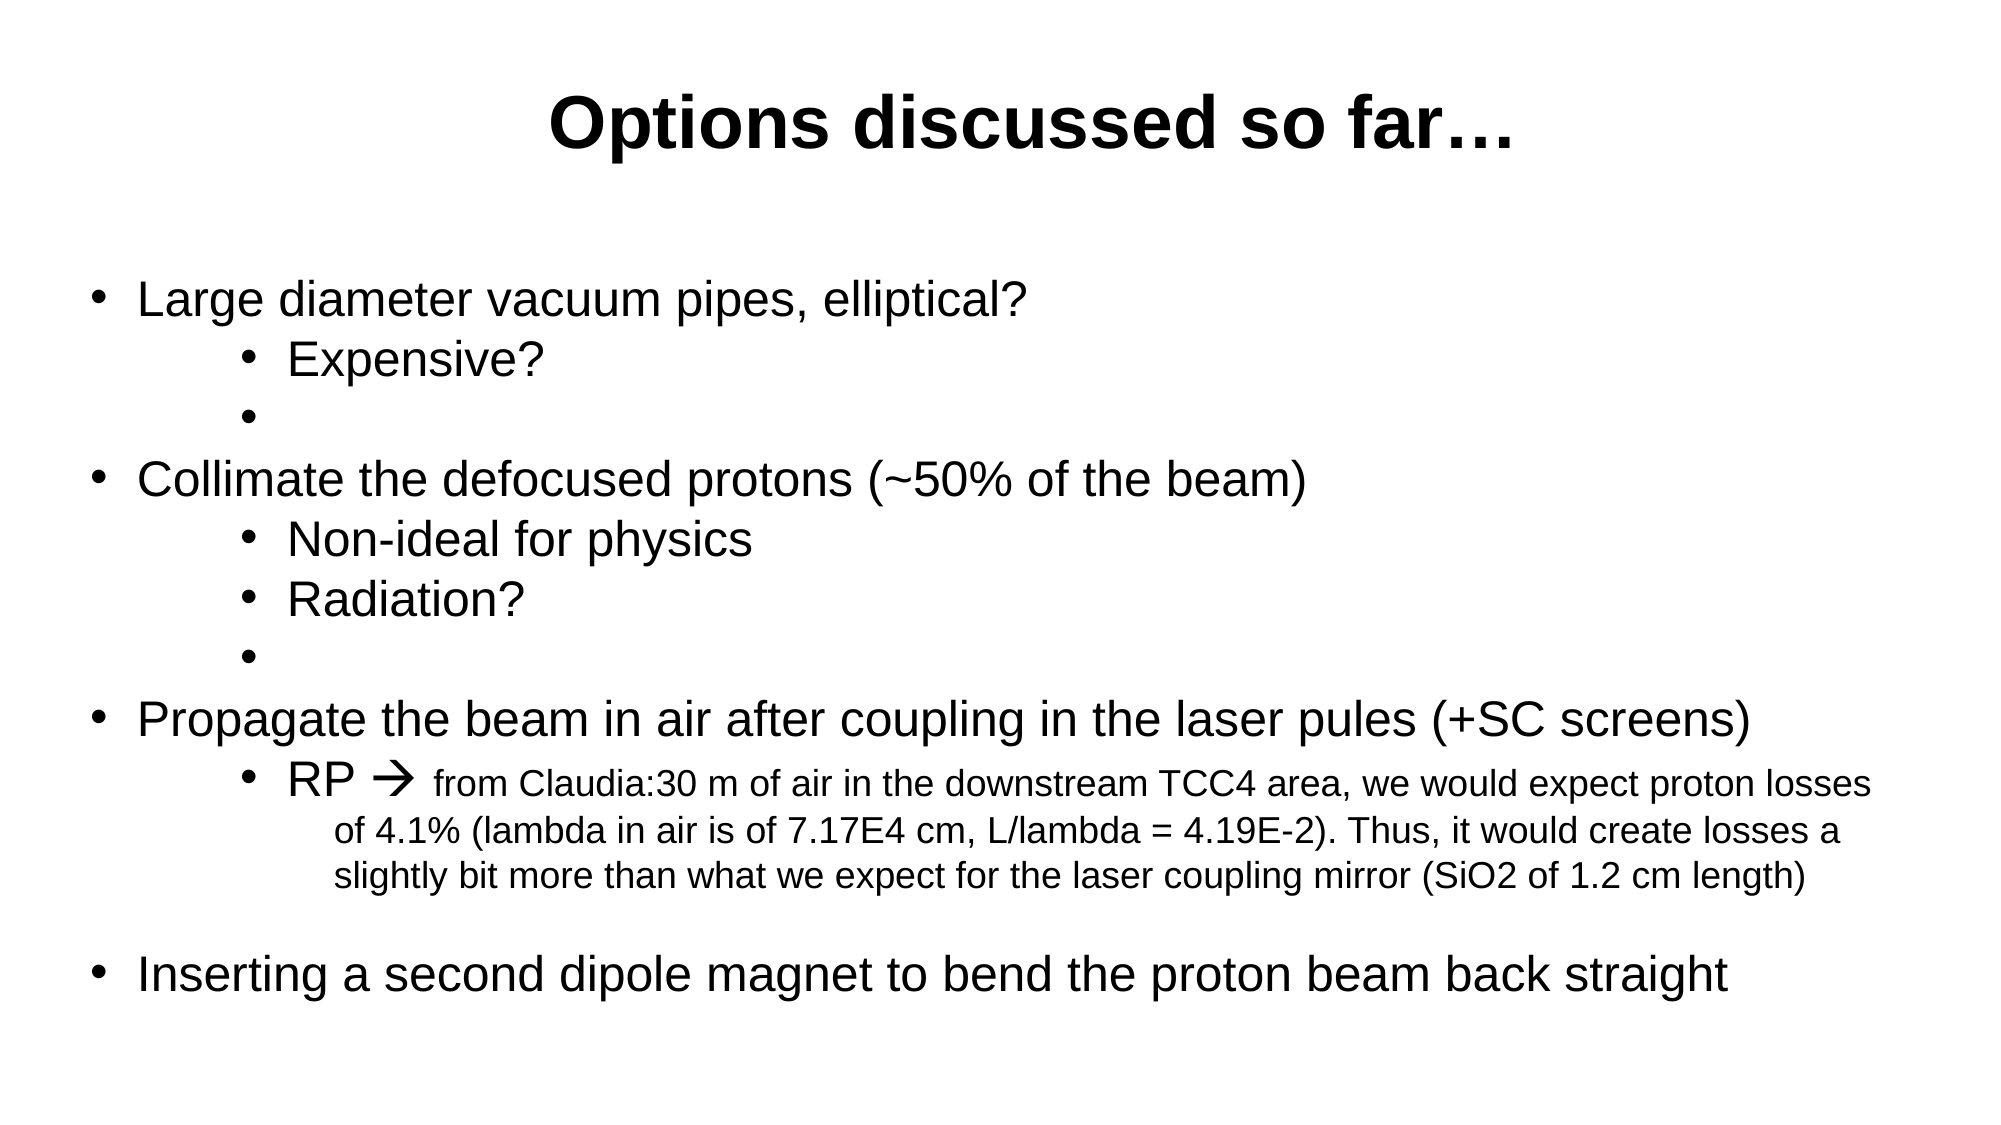

Options discussed so far…
Large diameter vacuum pipes, elliptical?
Expensive?
Collimate the defocused protons (~50% of the beam)
Non-ideal for physics
Radiation?
Propagate the beam in air after coupling in the laser pules (+SC screens)
RP  from Claudia:30 m of air in the downstream TCC4 area, we would expect proton losses of 4.1% (lambda in air is of 7.17E4 cm, L/lambda = 4.19E-2). Thus, it would create losses a slightly bit more than what we expect for the laser coupling mirror (SiO2 of 1.2 cm length)
Inserting a second dipole magnet to bend the proton beam back straight